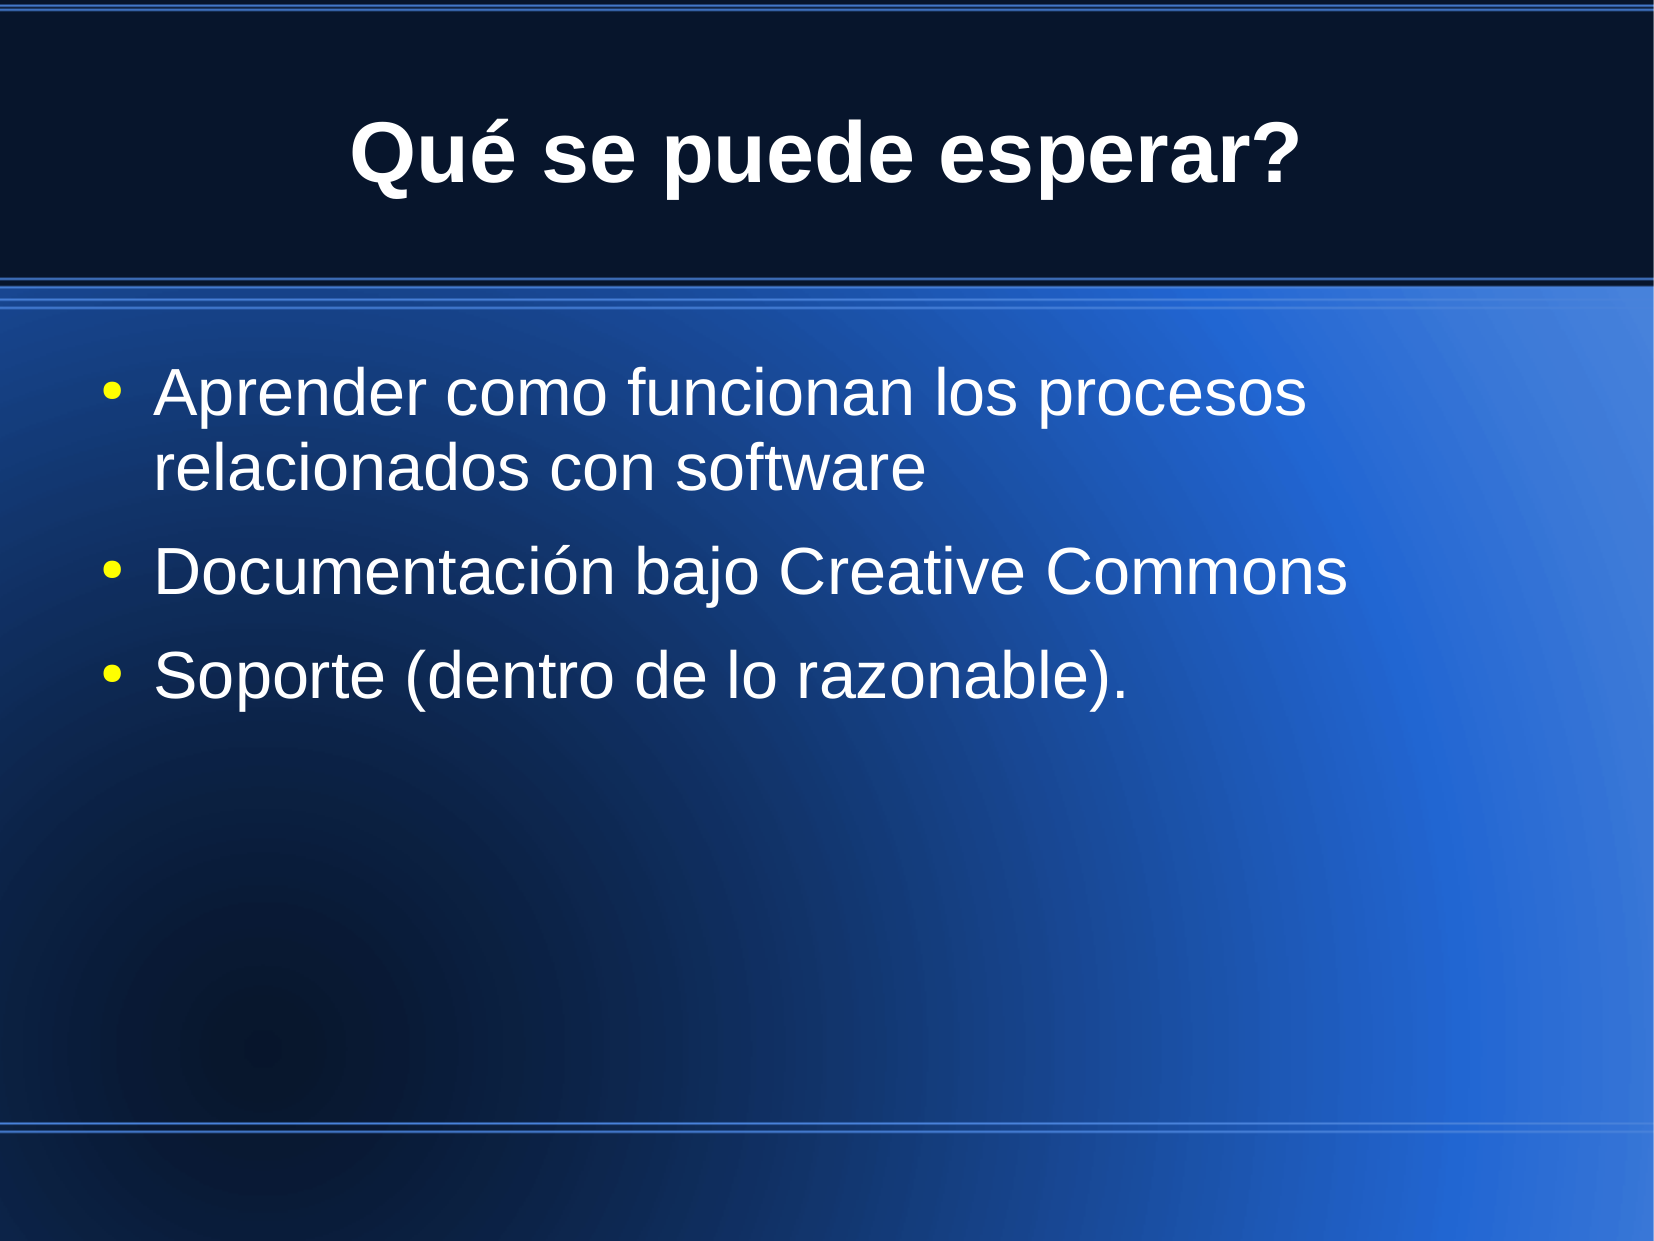

# Qué se puede esperar?
Aprender como funcionan los procesos relacionados con software
Documentación bajo Creative Commons
Soporte (dentro de lo razonable).